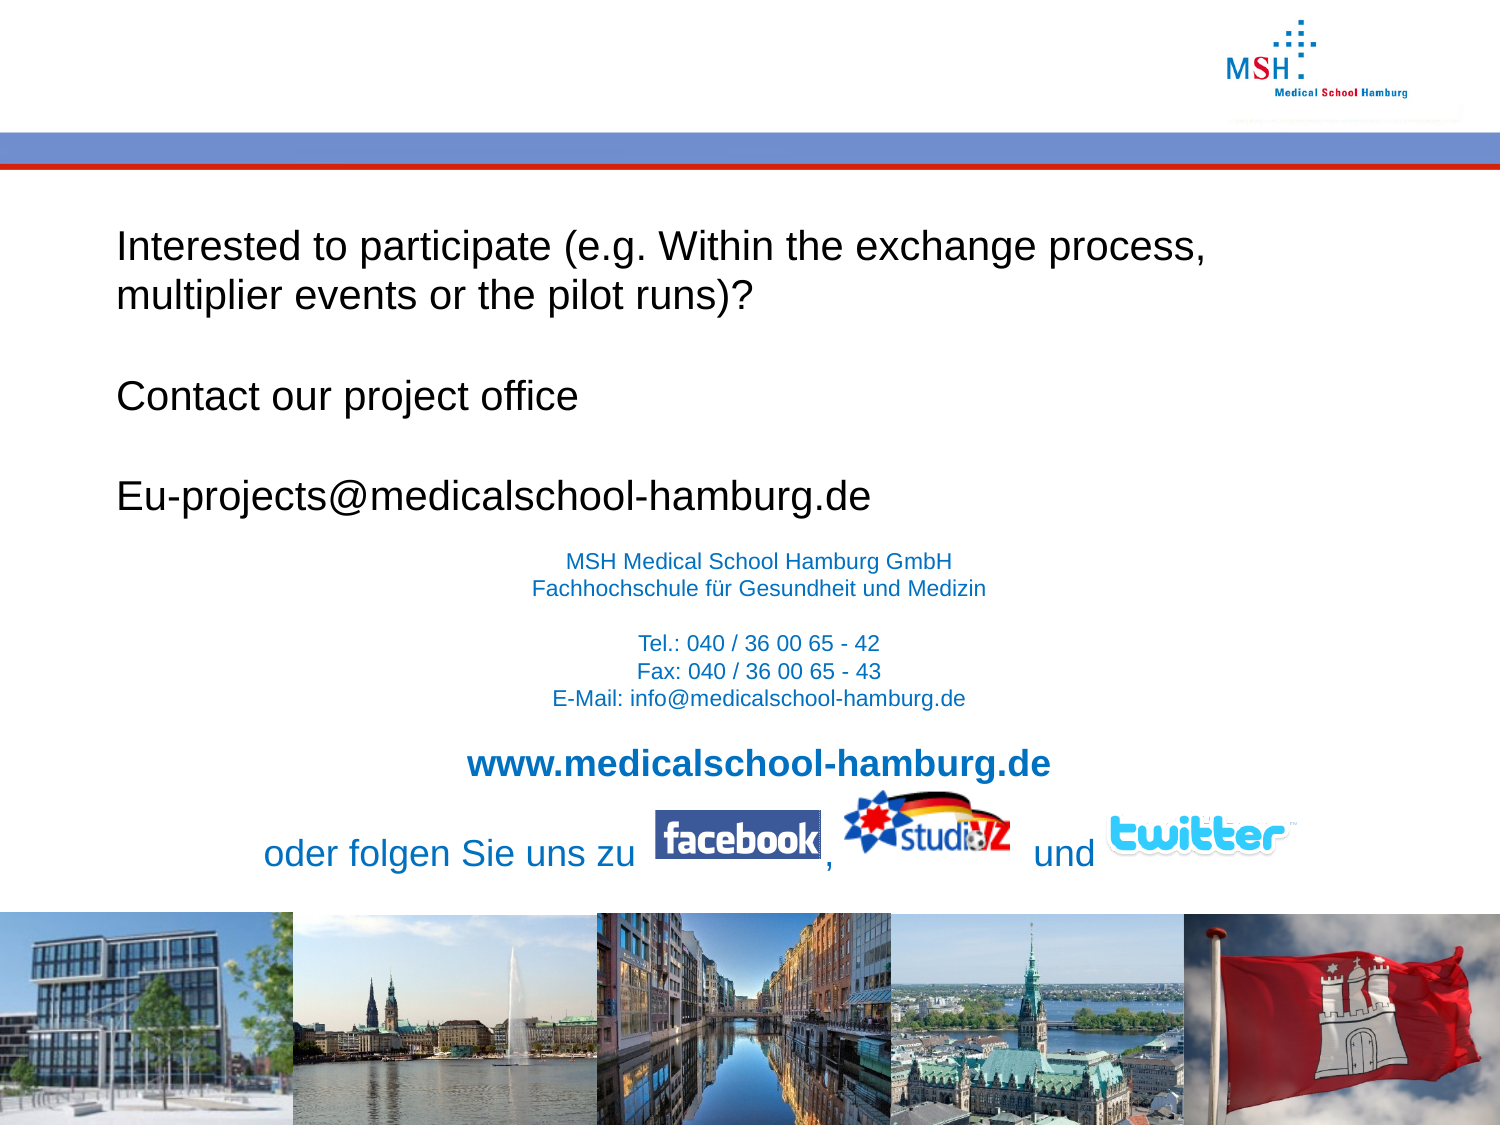

Interested to participate (e.g. Within the exchange process, multiplier events or the pilot runs)?
Contact our project office
Eu-projects@medicalschool-hamburg.de
MSH Medical School Hamburg GmbH
Fachhochschule für Gesundheit und Medizin
Tel.: 040 / 36 00 65 - 42
Fax: 040 / 36 00 65 - 43
E-Mail: info@medicalschool-hamburg.de
www.medicalschool-hamburg.de
 oder folgen Sie uns zu , und